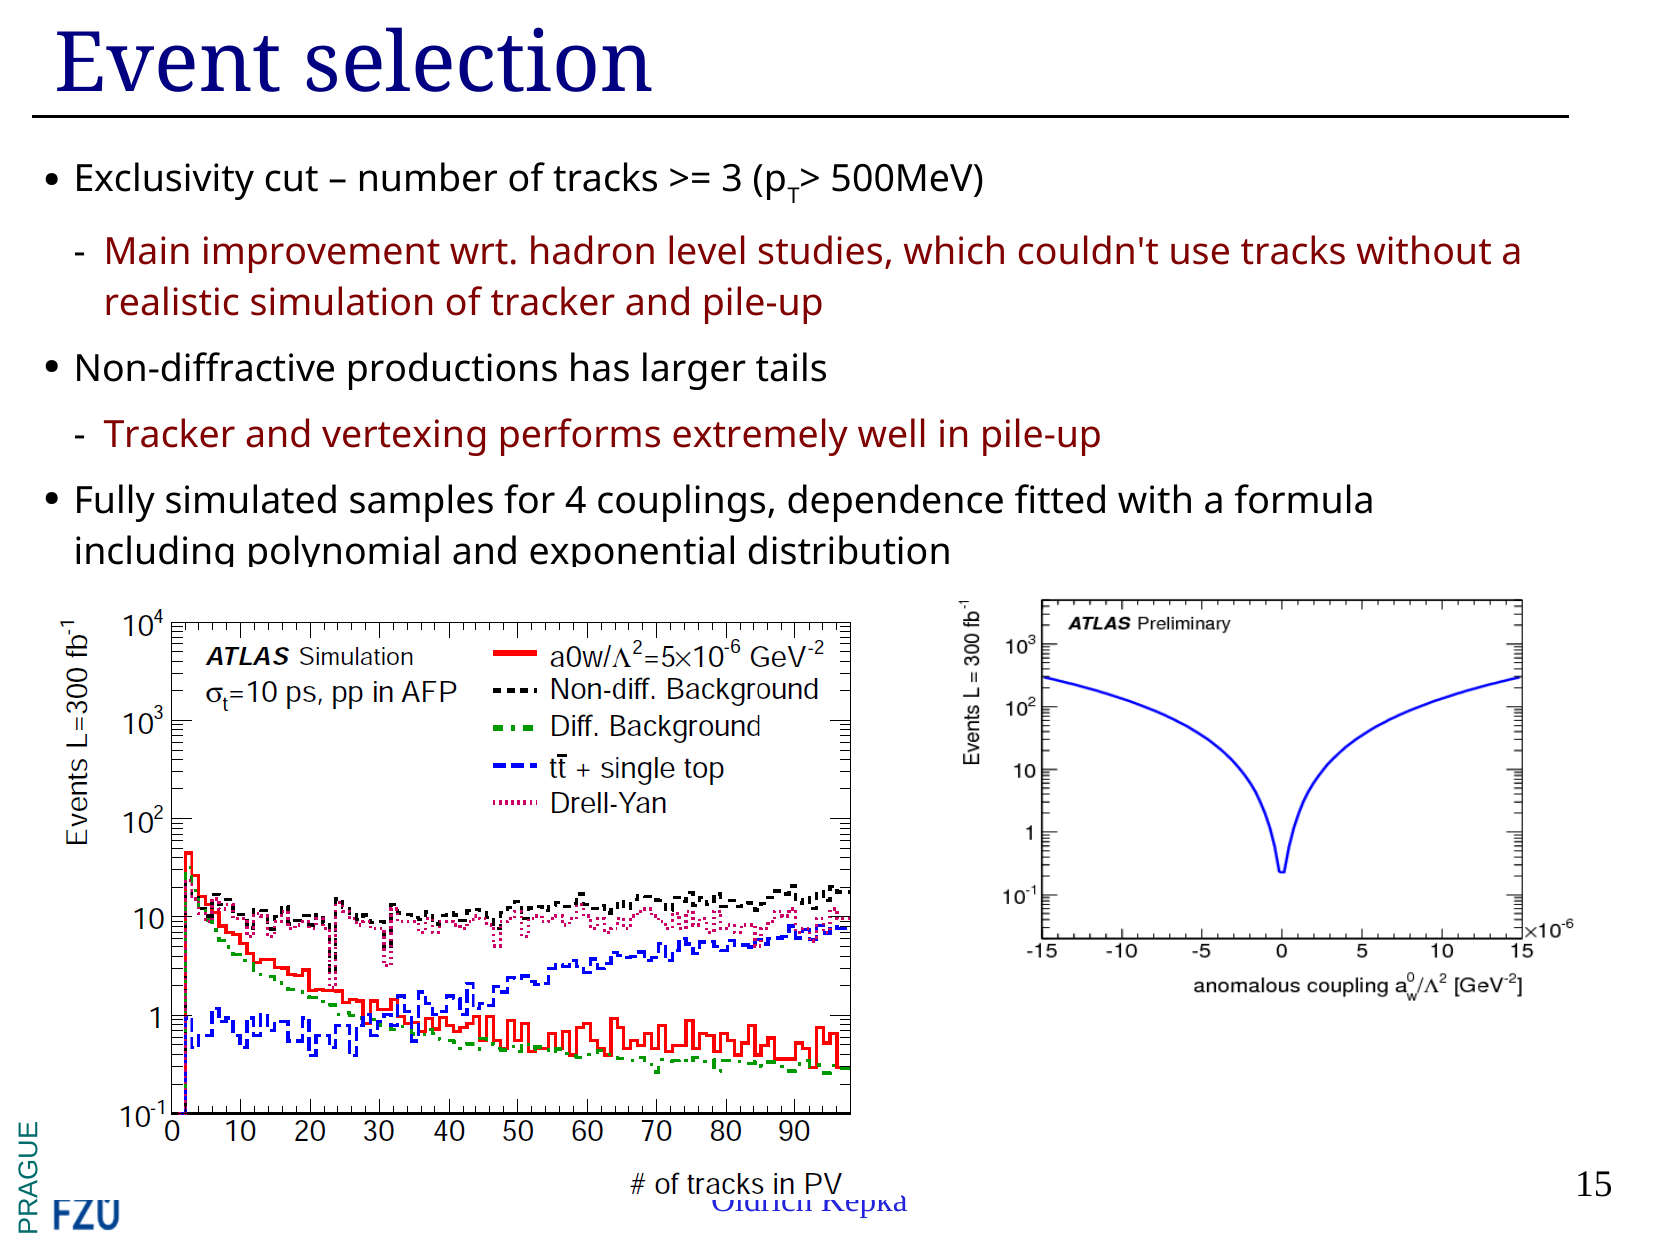

# Event selection
Exclusivity cut – number of tracks >= 3 (pT> 500MeV)
Main improvement wrt. hadron level studies, which couldn't use tracks without a realistic simulation of tracker and pile-up
Non-diffractive productions has larger tails
Tracker and vertexing performs extremely well in pile-up
Fully simulated samples for 4 couplings, dependence fitted with a formula including polynomial and exponential distribution
15